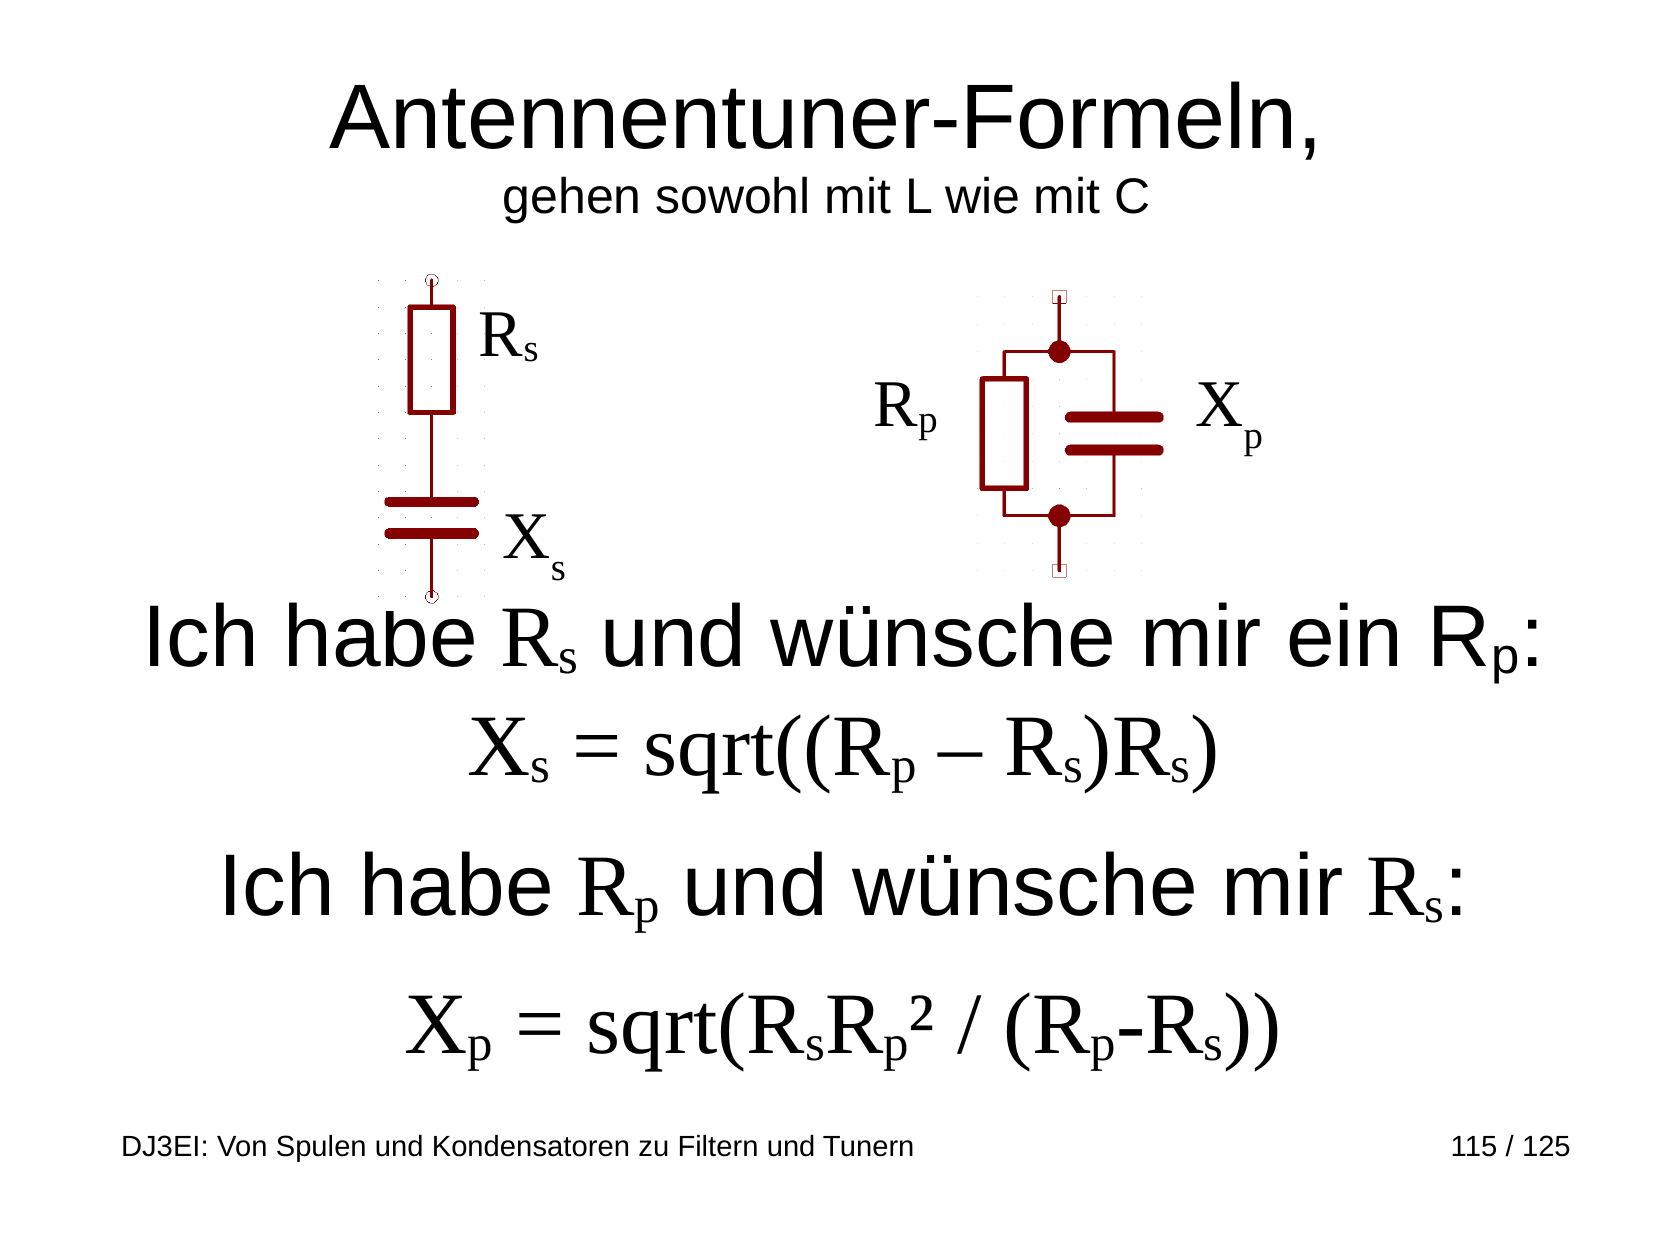

# Antennentuner-Formeln, gehen sowohl mit L wie mit C
Rs
Xp
Rp
Xs
Ich habe Rs und wünsche mir ein Rp:
Xs = sqrt((Rp – Rs)Rs)
Ich habe Rp und wünsche mir Rs:
Xp = sqrt(RsRp² / (Rp-Rs))